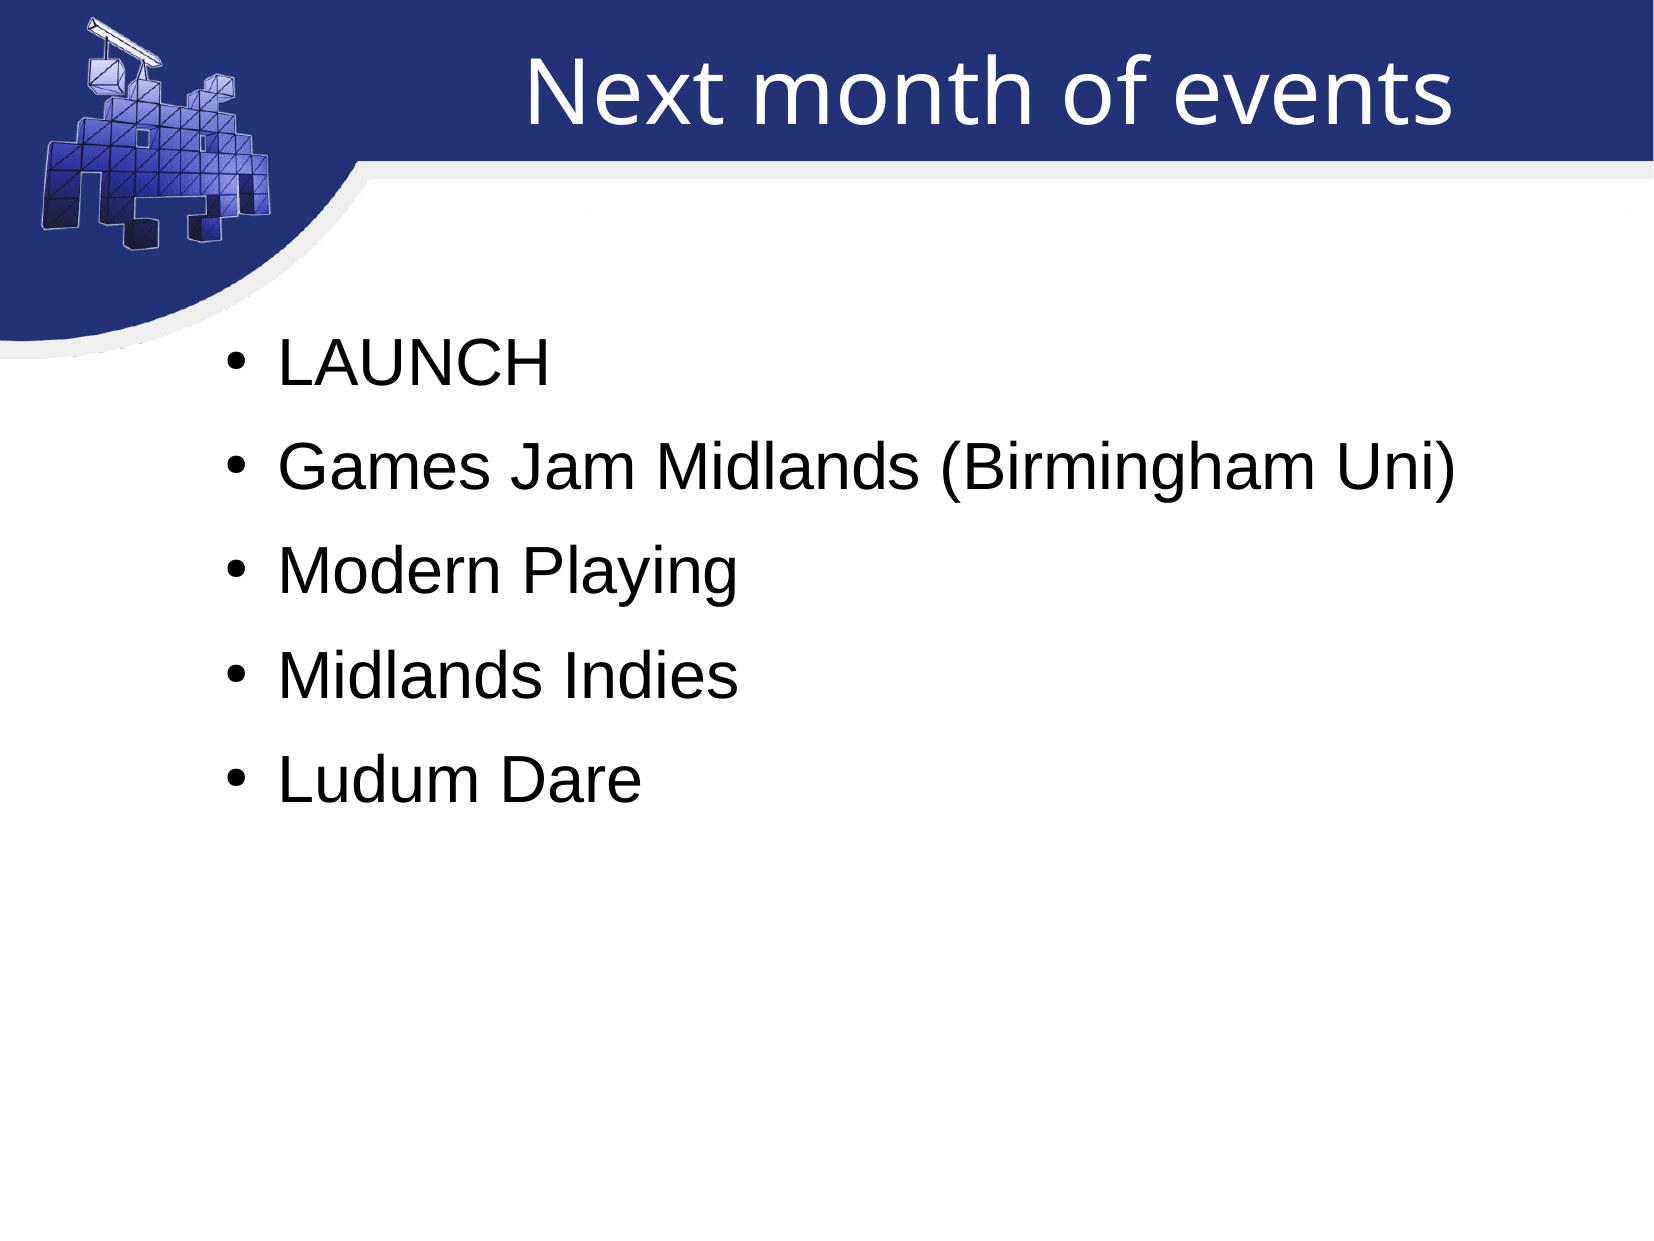

# Next month of events
LAUNCH
Games Jam Midlands (Birmingham Uni)
Modern Playing
Midlands Indies
Ludum Dare